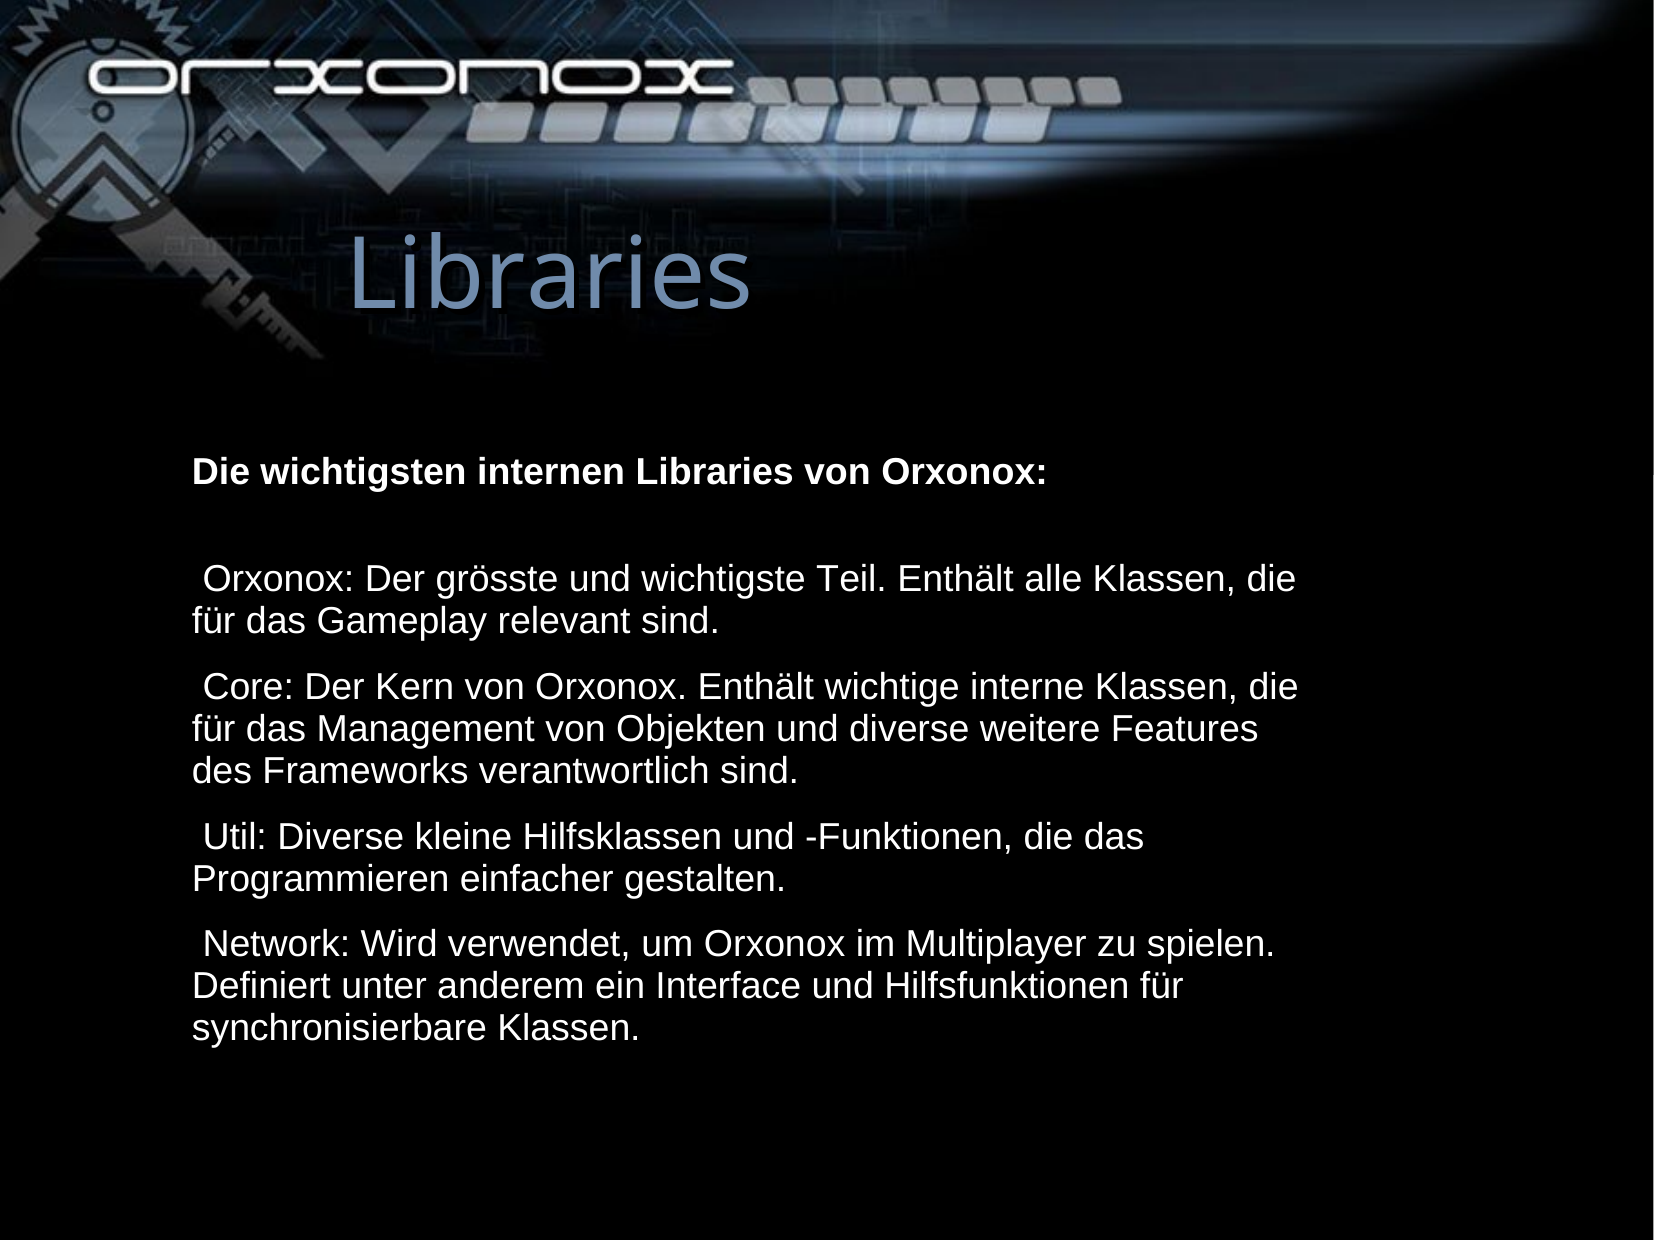

Libraries
Die wichtigsten internen Libraries von Orxonox:
 Orxonox: Der grösste und wichtigste Teil. Enthält alle Klassen, die für das Gameplay relevant sind.
 Core: Der Kern von Orxonox. Enthält wichtige interne Klassen, die für das Management von Objekten und diverse weitere Features des Frameworks verantwortlich sind.
 Util: Diverse kleine Hilfsklassen und -Funktionen, die das Programmieren einfacher gestalten.
 Network: Wird verwendet, um Orxonox im Multiplayer zu spielen. Definiert unter anderem ein Interface und Hilfsfunktionen für synchronisierbare Klassen.